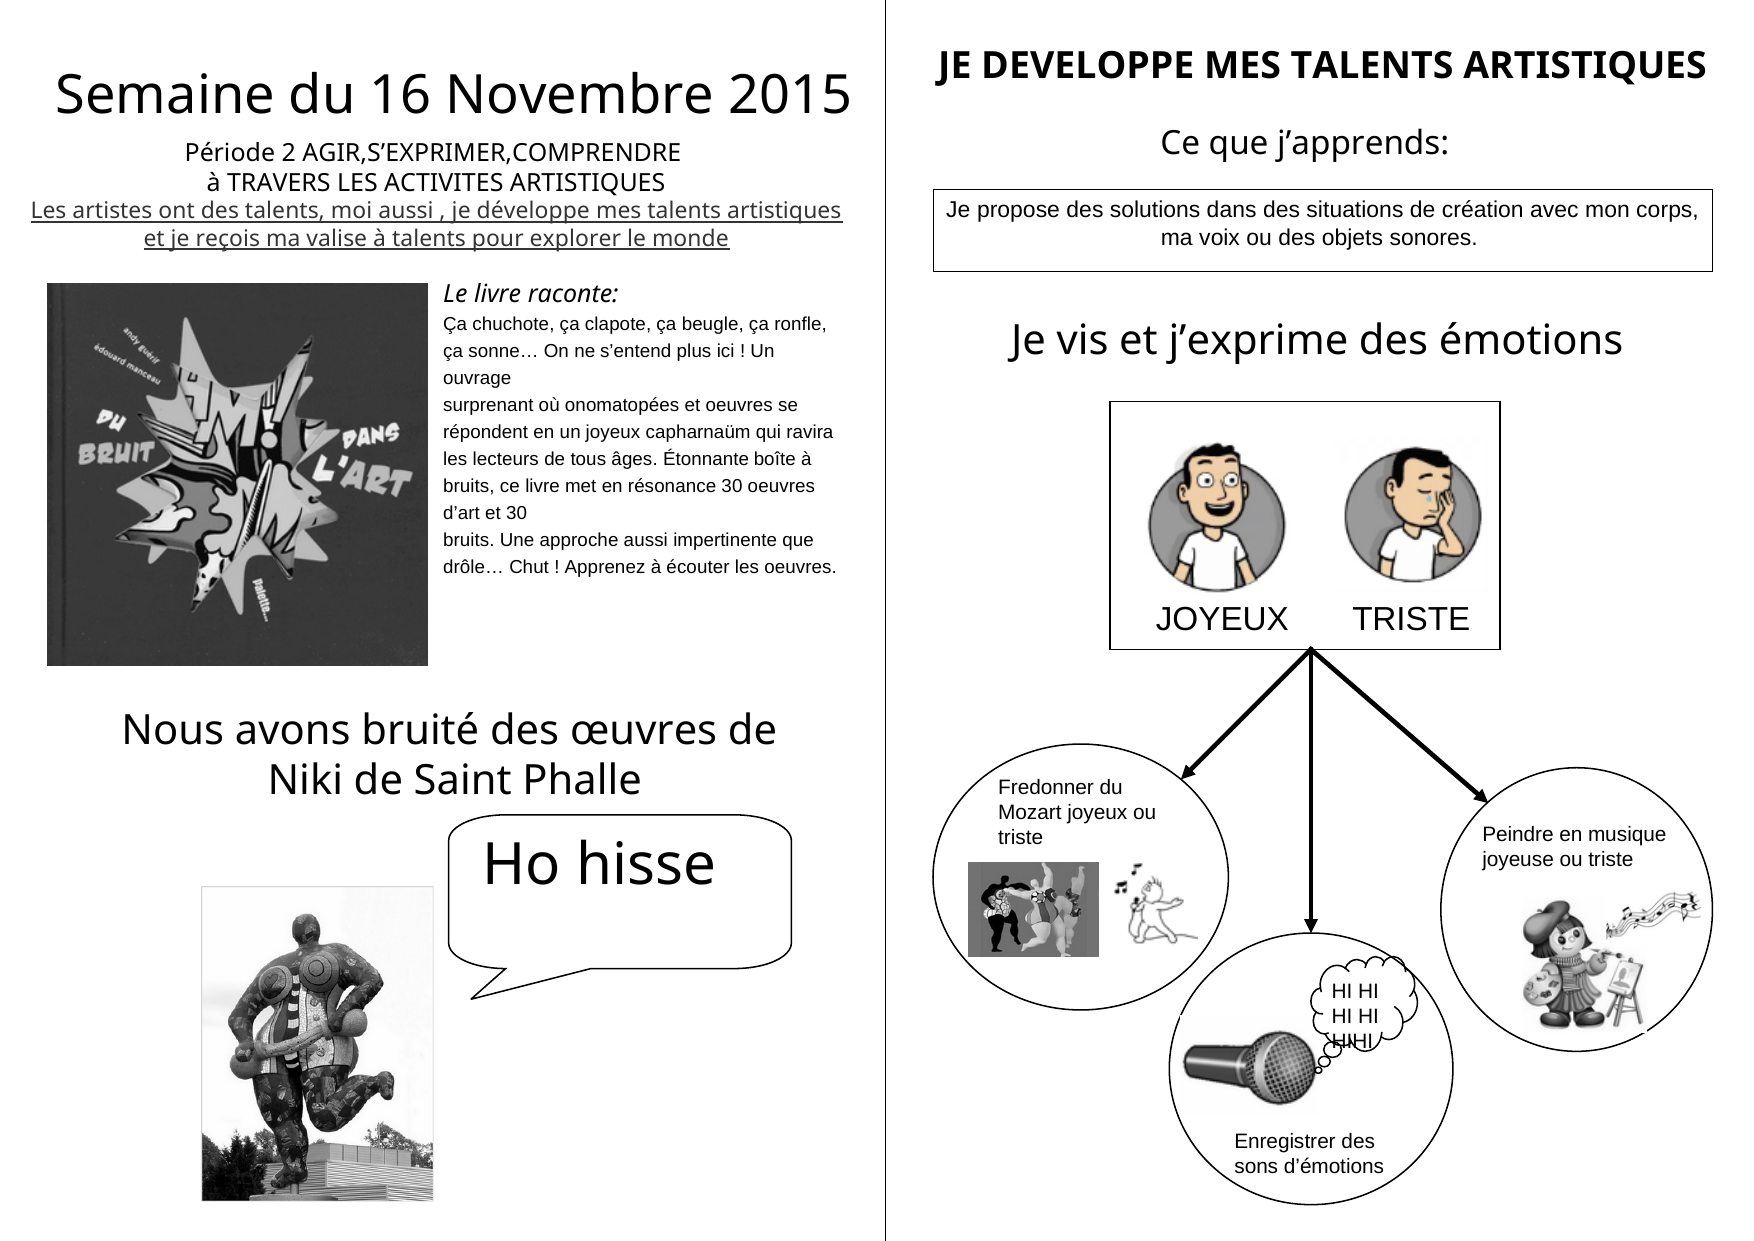

JE DEVELOPPE MES TALENTS ARTISTIQUES
Semaine du 16 Novembre 2015
Ce que j’apprends:
Période 2 AGIR,S’EXPRIMER,COMPRENDRE
à TRAVERS LES ACTIVITES ARTISTIQUES
Les artistes ont des talents, moi aussi , je développe mes talents artistiques
et je reçois ma valise à talents pour explorer le monde
Je propose des solutions dans des situations de création avec mon corps, ma voix ou des objets sonores.
Le livre raconte:
Ça chuchote, ça clapote, ça beugle, ça ronfle, ça sonne… On ne s’entend plus ici ! Un ouvrage
surprenant où onomatopées et oeuvres se répondent en un joyeux capharnaüm qui ravira les lecteurs de tous âges. Étonnante boîte à bruits, ce livre met en résonance 30 oeuvres d’art et 30
bruits. Une approche aussi impertinente que drôle… Chut ! Apprenez à écouter les oeuvres.
Je vis et j’exprime des émotions
JOYEUX
TRISTE
Nous avons bruité des œuvres de
Niki de Saint Phalle
Fredonner du
Mozart joyeux ou triste
 Ho hisse
Peindre en musique joyeuse ou triste
HI HI HI HI
HIHI
Enregistrer des sons d’émotions